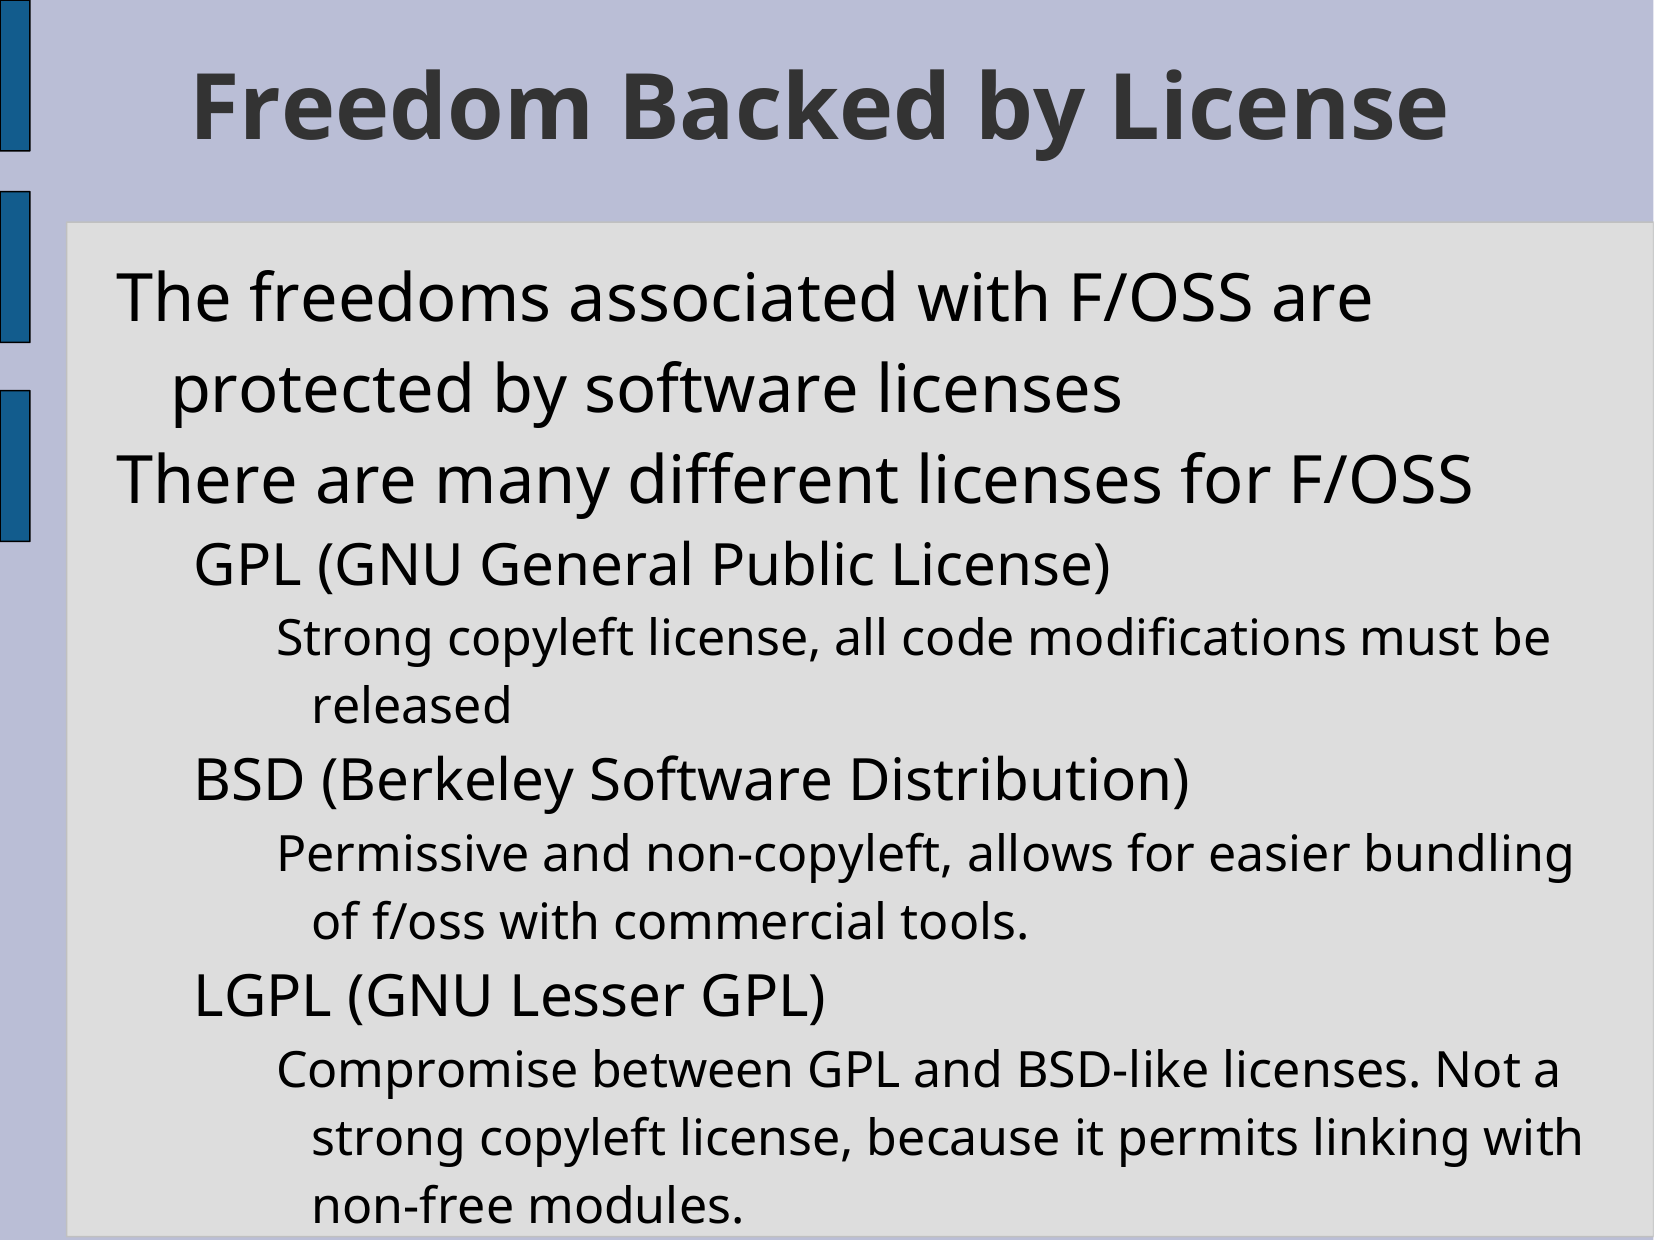

# Freedom Backed by License
The freedoms associated with F/OSS are protected by software licenses
There are many different licenses for F/OSS
GPL (GNU General Public License)
Strong copyleft license, all code modifications must be released
BSD (Berkeley Software Distribution)
Permissive and non-copyleft, allows for easier bundling of f/oss with commercial tools.
LGPL (GNU Lesser GPL)
Compromise between GPL and BSD-like licenses. Not a strong copyleft license, because it permits linking with non-free modules.
See http://fsf.org for full list of
free/open source licenses